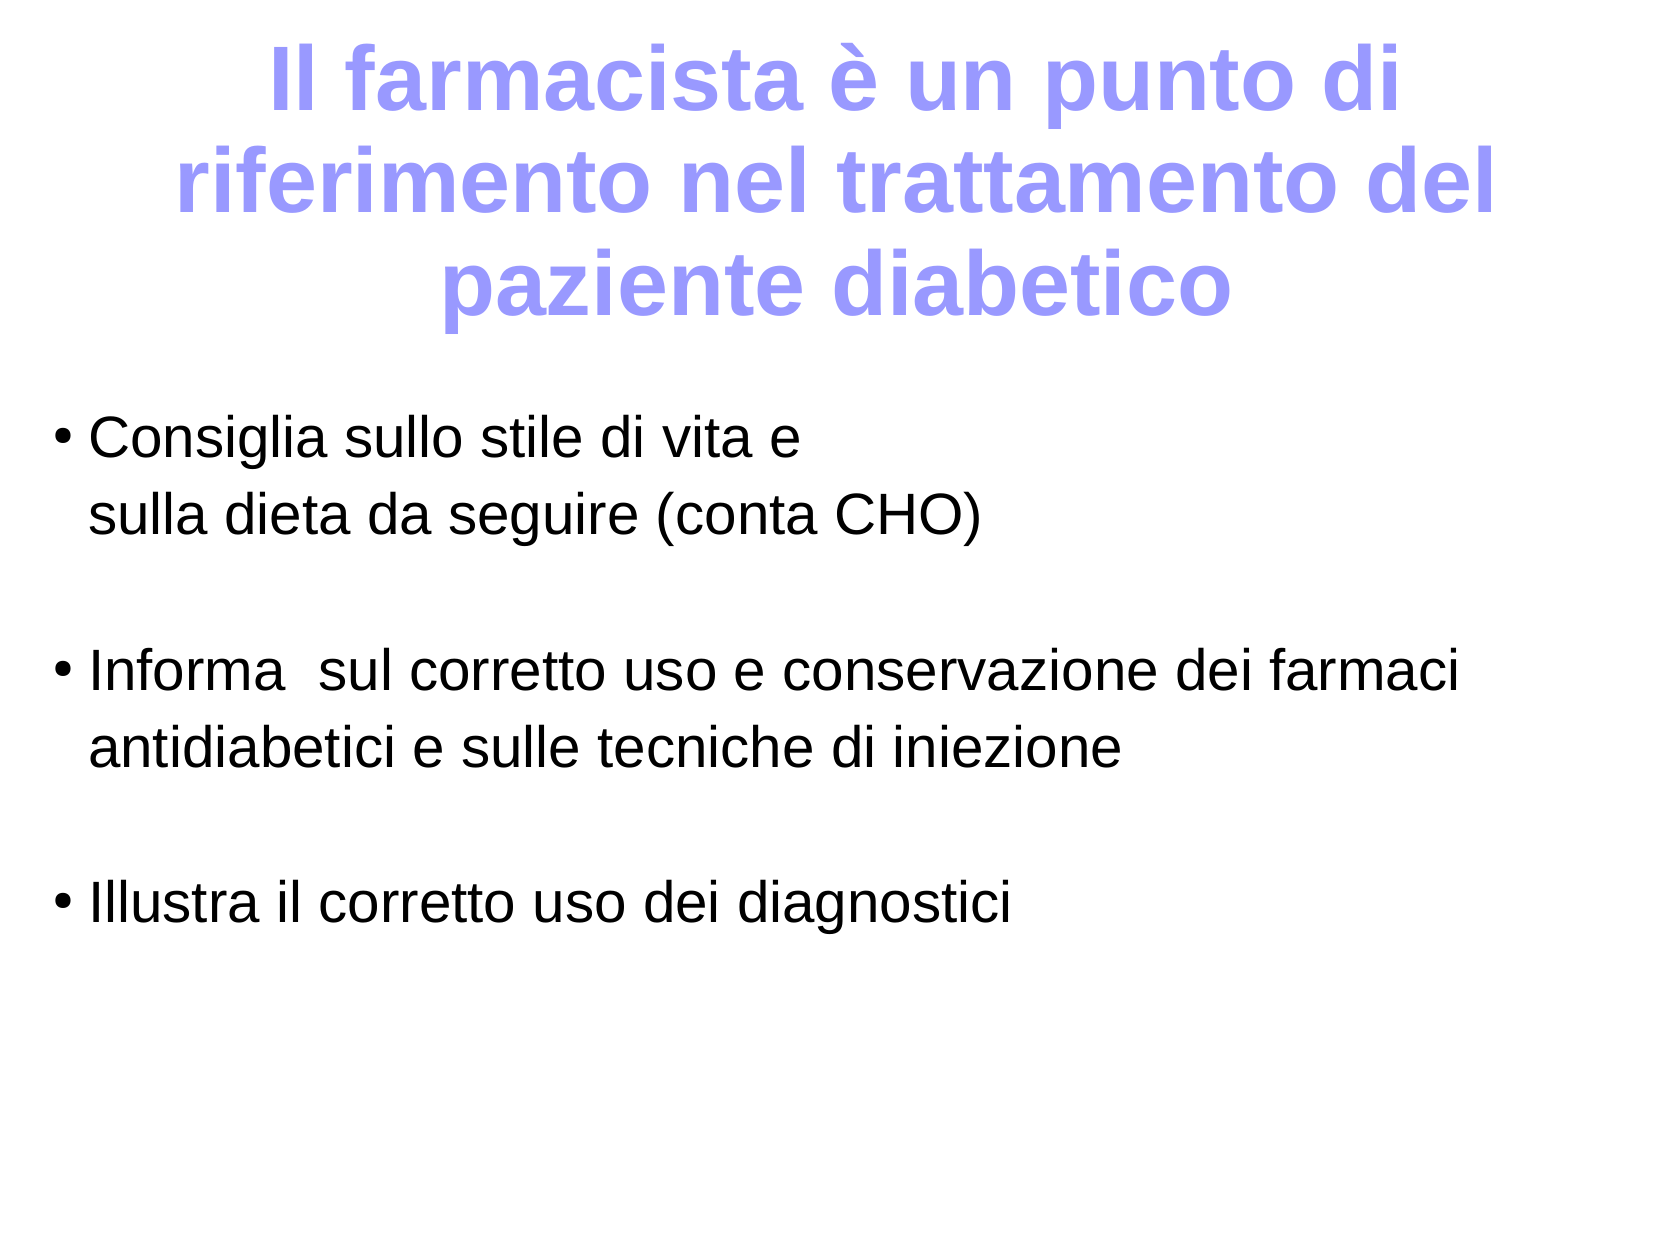

Il farmacista è un punto di riferimento nel trattamento del paziente diabetico
Consiglia sullo stile di vita e
sulla dieta da seguire (conta CHO)
Informa sul corretto uso e conservazione dei farmaci
antidiabetici e sulle tecniche di iniezione
Illustra il corretto uso dei diagnostici